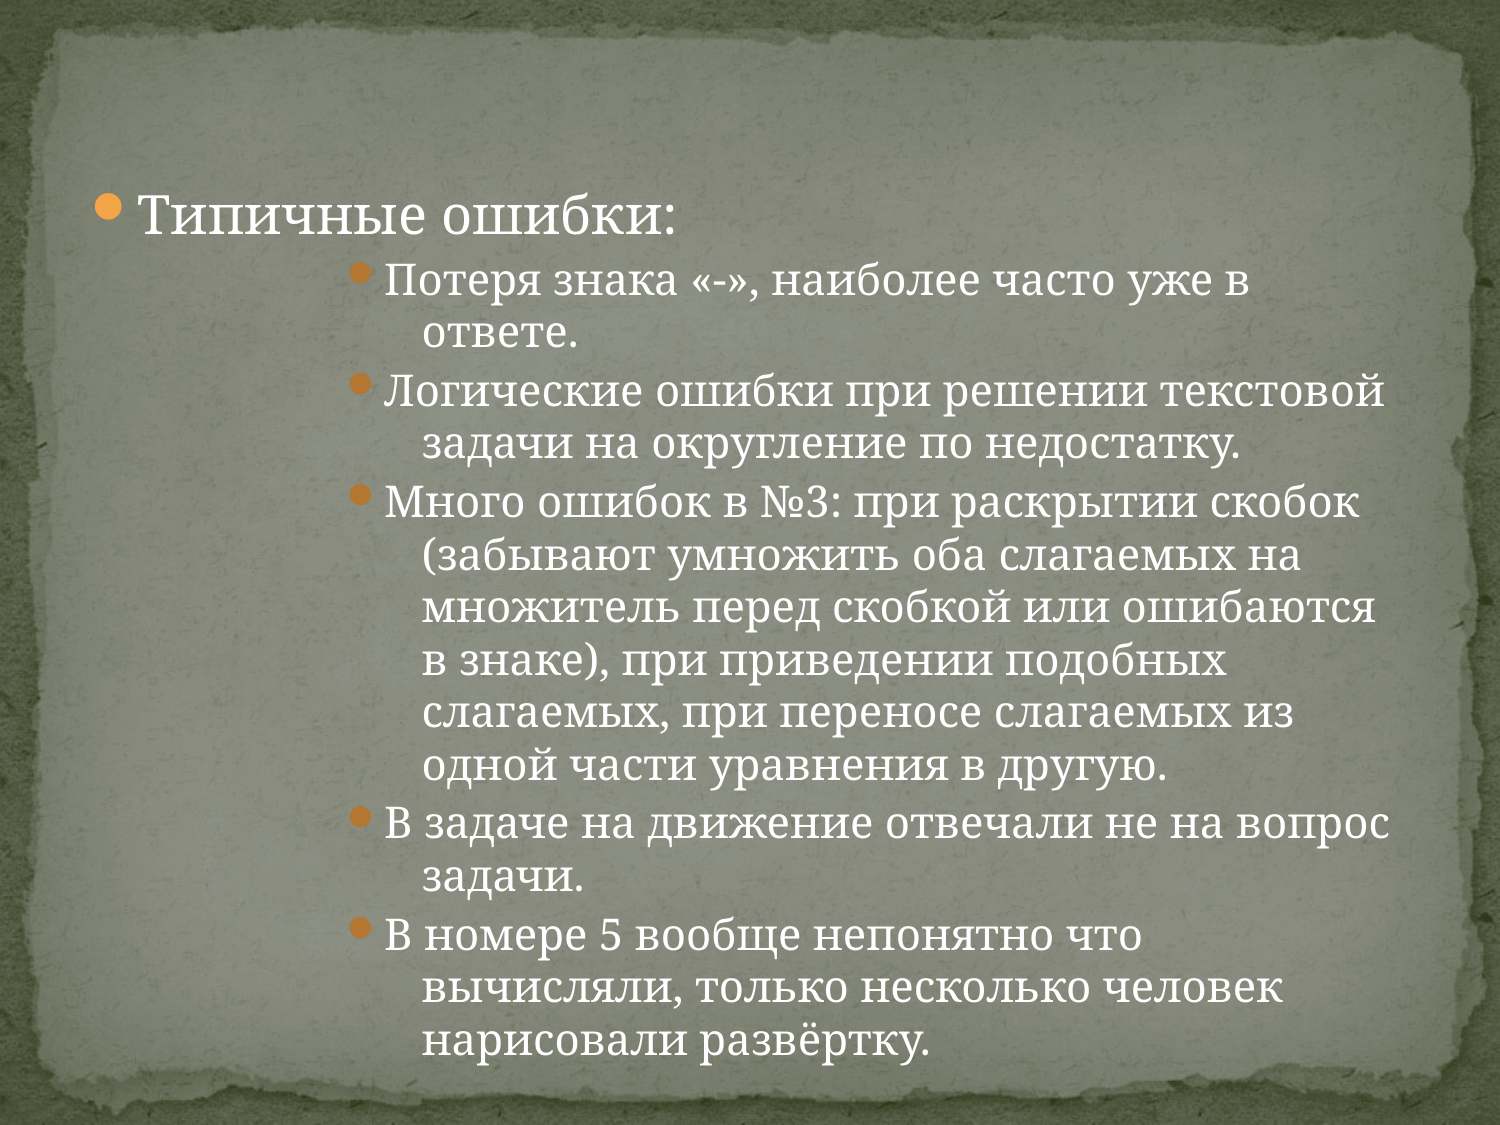

# Типичные ошибки:
Потеря знака «-», наиболее часто уже в ответе.
Логические ошибки при решении текстовой задачи на округление по недостатку.
Много ошибок в №3: при раскрытии скобок (забывают умножить оба слагаемых на множитель перед скобкой или ошибаются в знаке), при приведении подобных слагаемых, при переносе слагаемых из одной части уравнения в другую.
В задаче на движение отвечали не на вопрос задачи.
В номере 5 вообще непонятно что вычисляли, только несколько человек нарисовали развёртку.